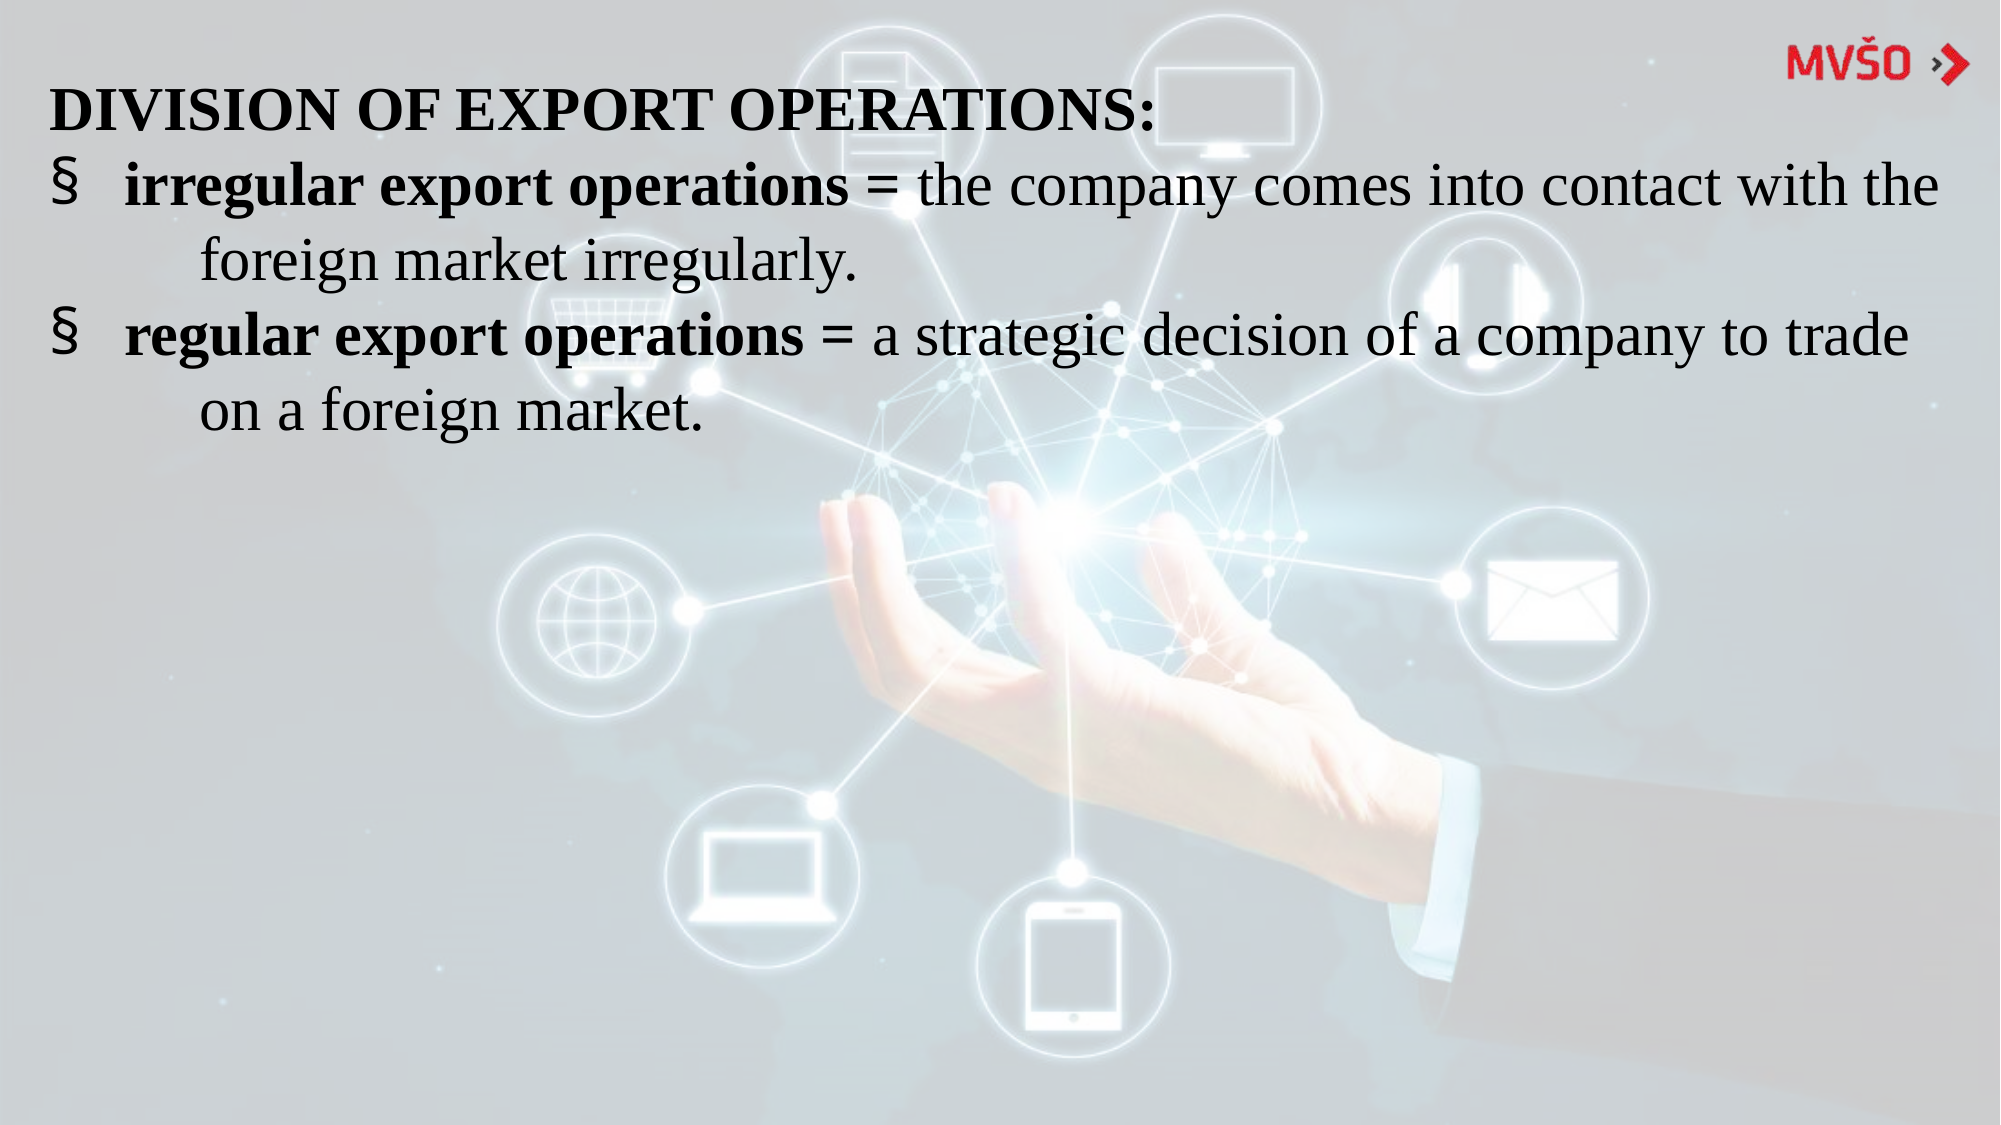

Division of export operations:
irregular export operations = the company comes into contact with the foreign market irregularly.
regular export operations = a strategic decision of a company to trade on a foreign market.